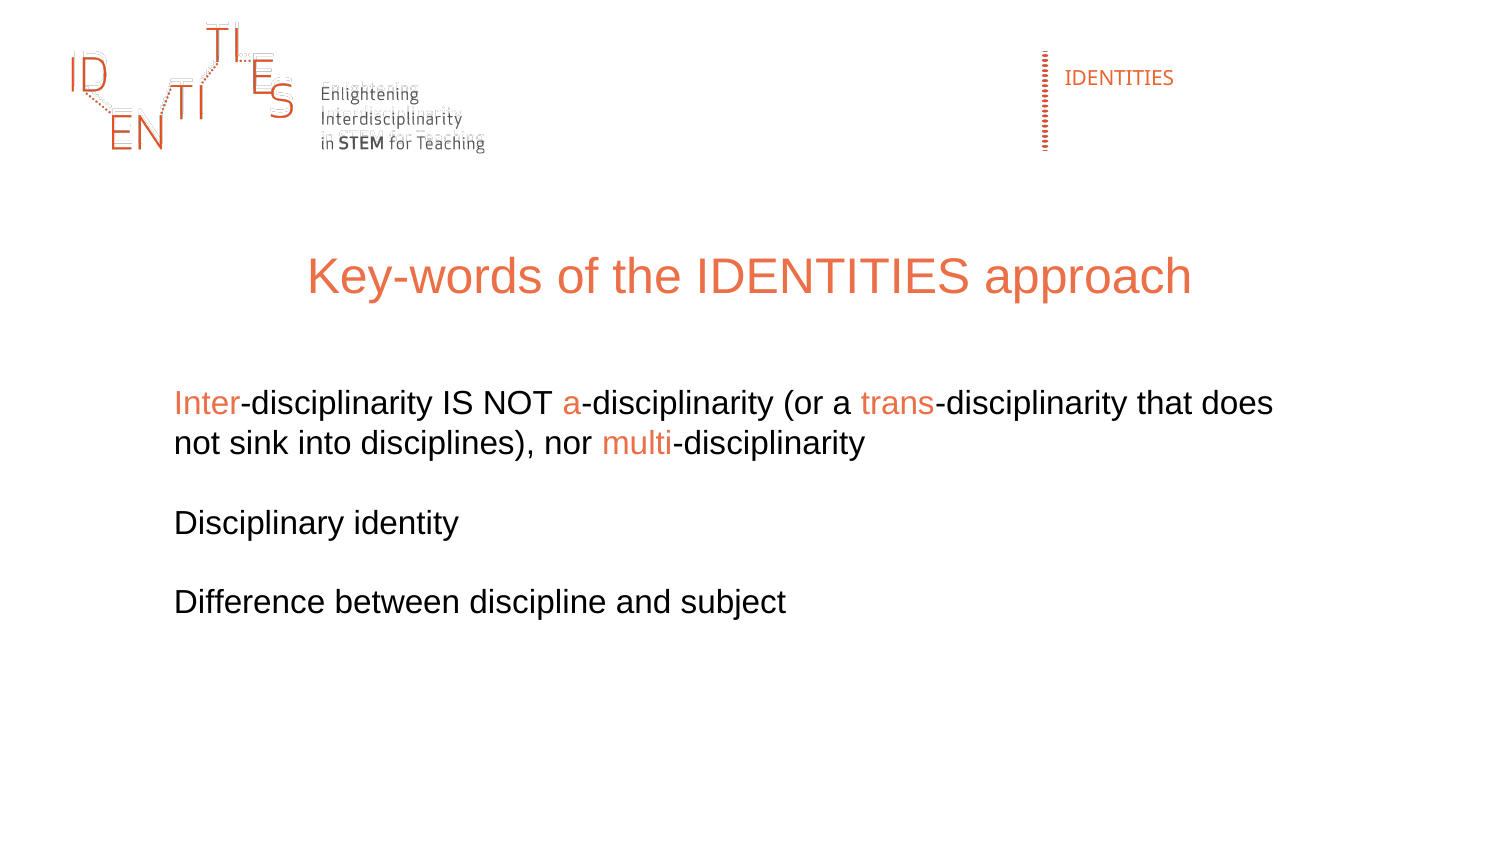

IDENTITIES
Key-words of the IDENTITIES approach
Inter-disciplinarity IS NOT a-disciplinarity (or a trans-disciplinarity that does not sink into disciplines), nor multi-disciplinarity
Disciplinary identity
Difference between discipline and subject